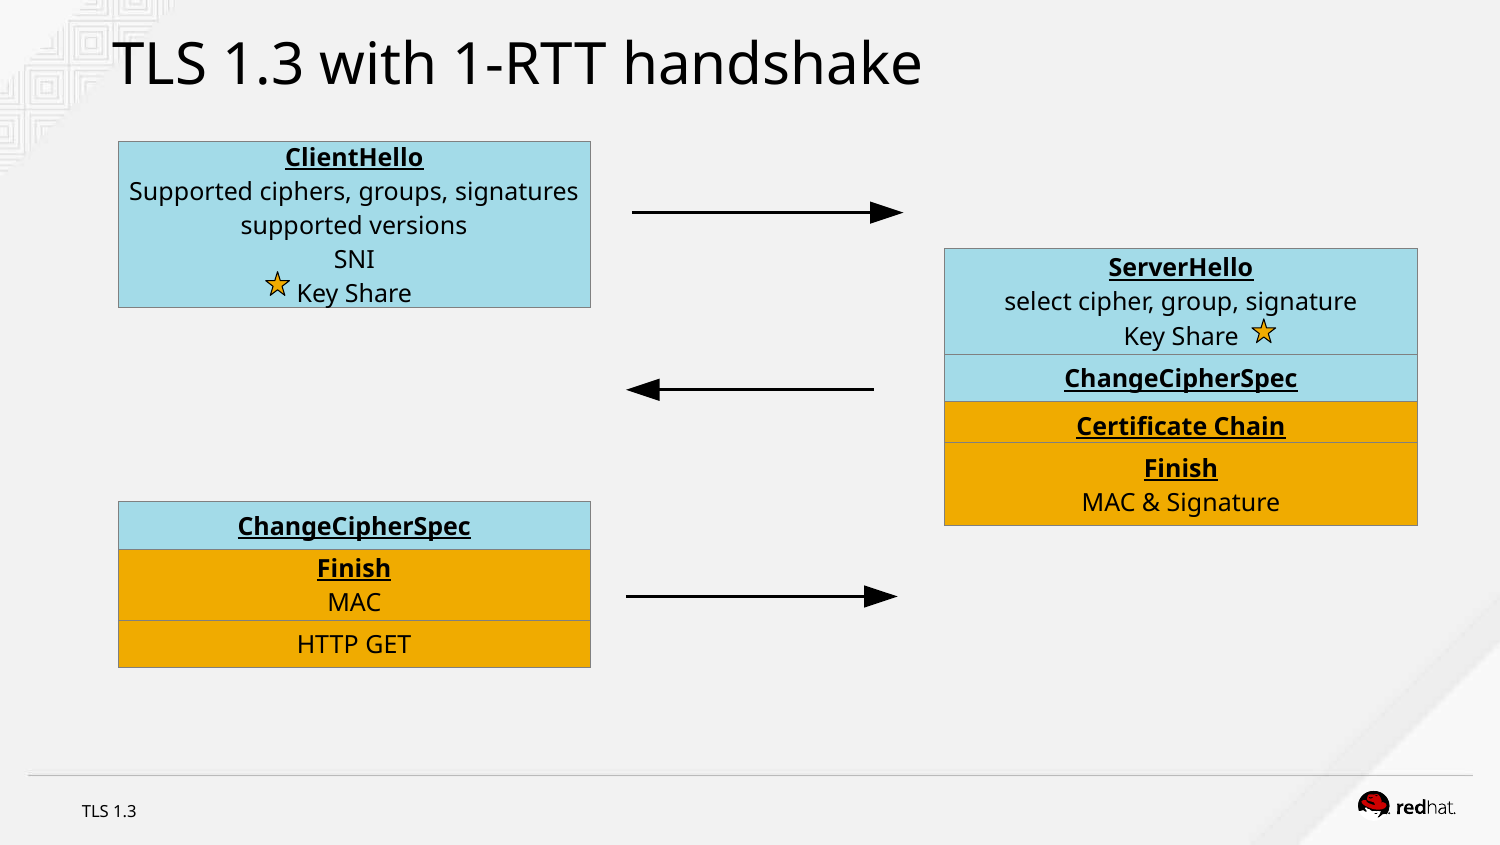

# TLS 1.3 with 1-RTT handshake
ClientHello
Supported ciphers, groups, signatures
supported versions
SNI
Key Share
ServerHello
select cipher, group, signature
Key Share
ChangeCipherSpec
Certificate Chain
Finish
MAC & Signature
ChangeCipherSpec
Finish
MAC
HTTP GET
TLS 1.3